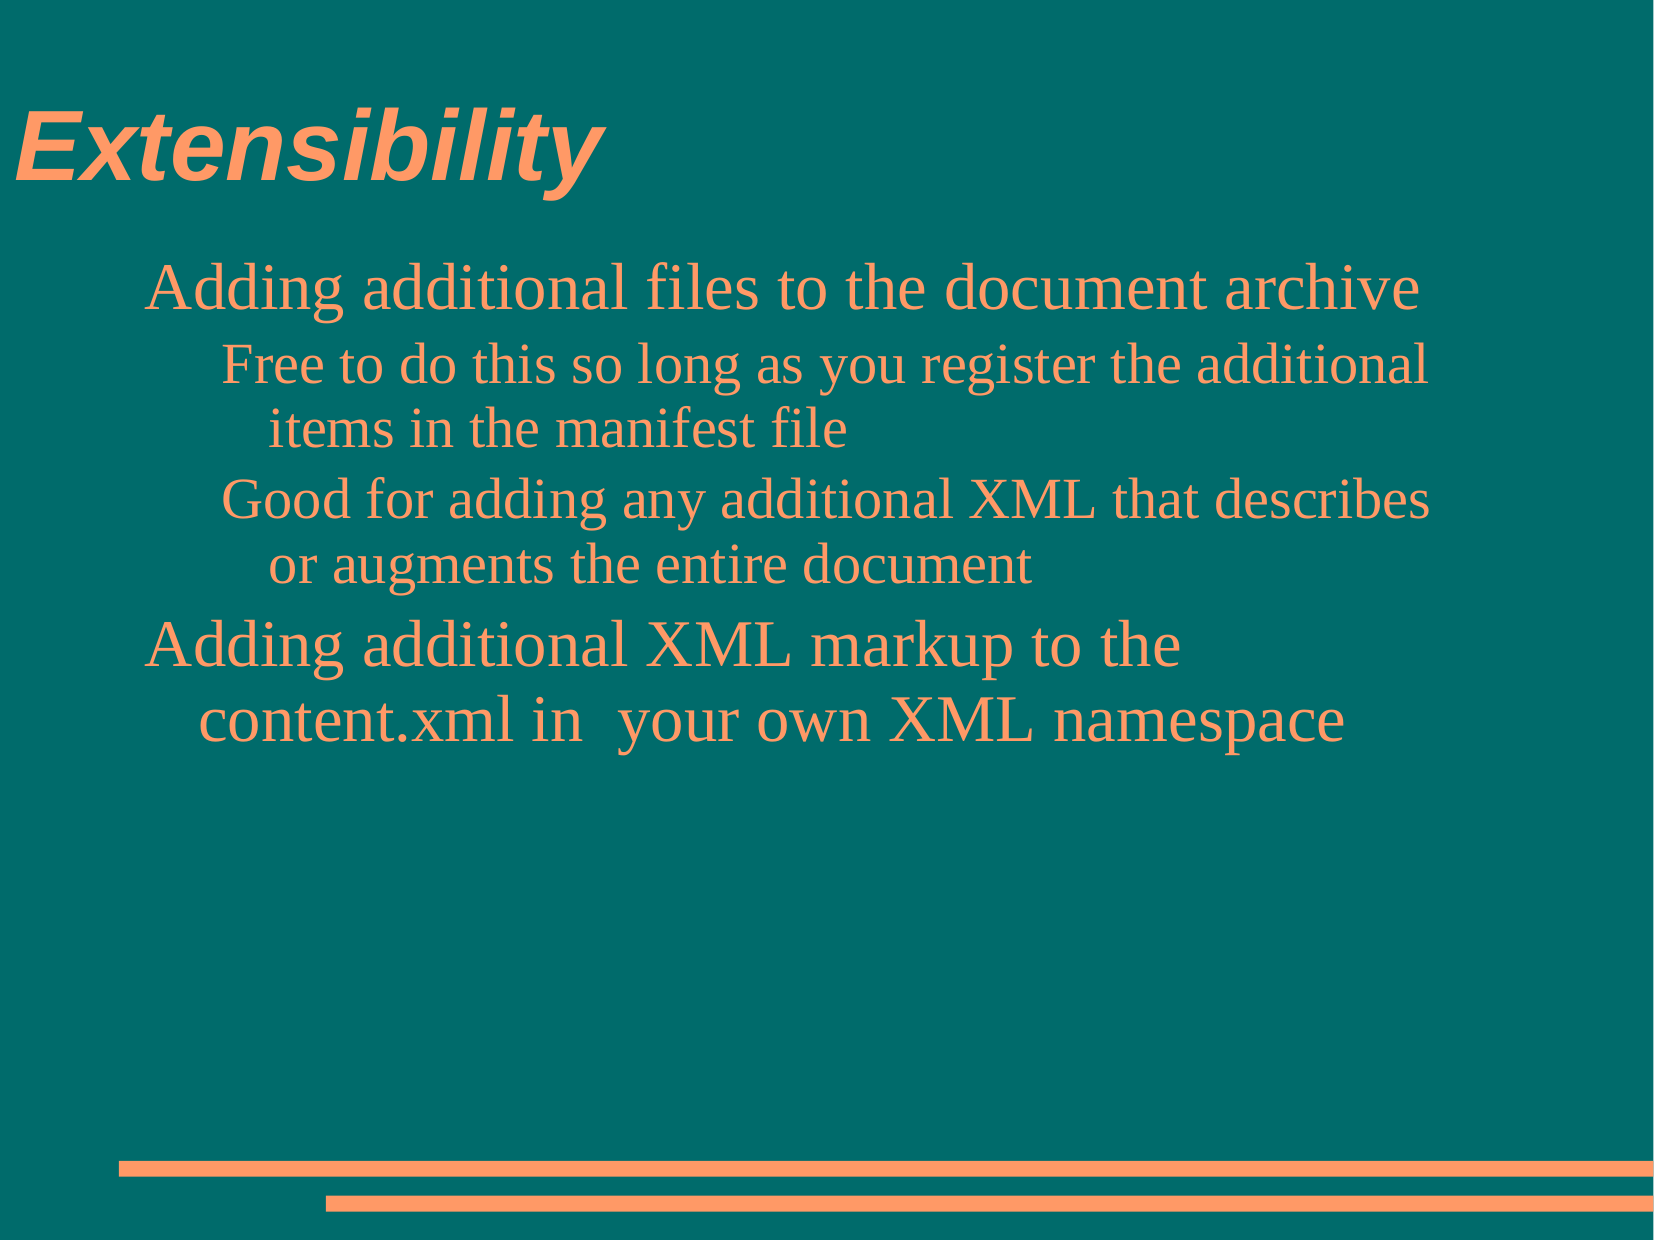

# Extensibility
Adding additional files to the document archive
Free to do this so long as you register the additional items in the manifest file
Good for adding any additional XML that describes or augments the entire document
Adding additional XML markup to the content.xml in your own XML namespace